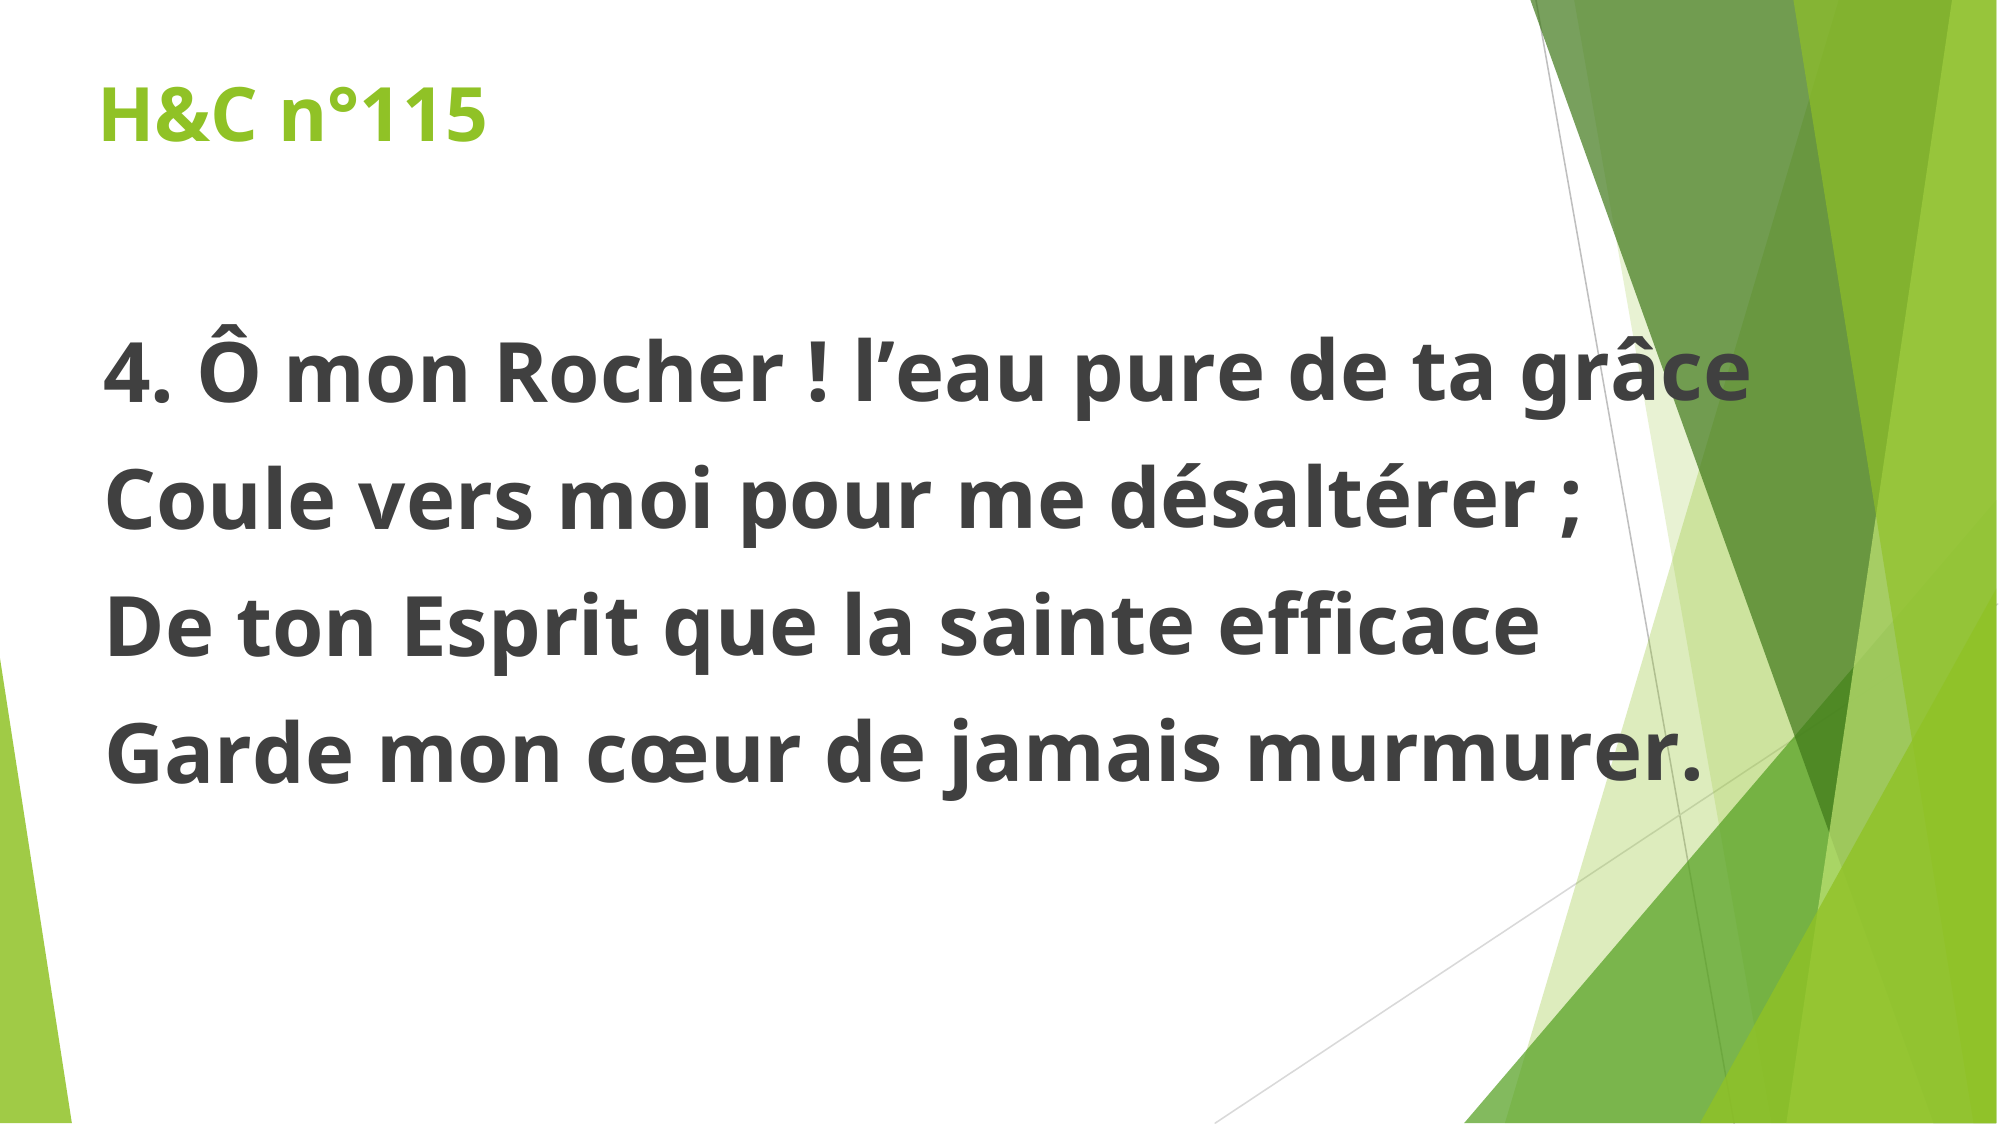

H&C n°115
4. Ô mon Rocher ! l’eau pure de ta grâce
Coule vers moi pour me désaltérer ;
De ton Esprit que la sainte efficace
Garde mon cœur de jamais murmurer.